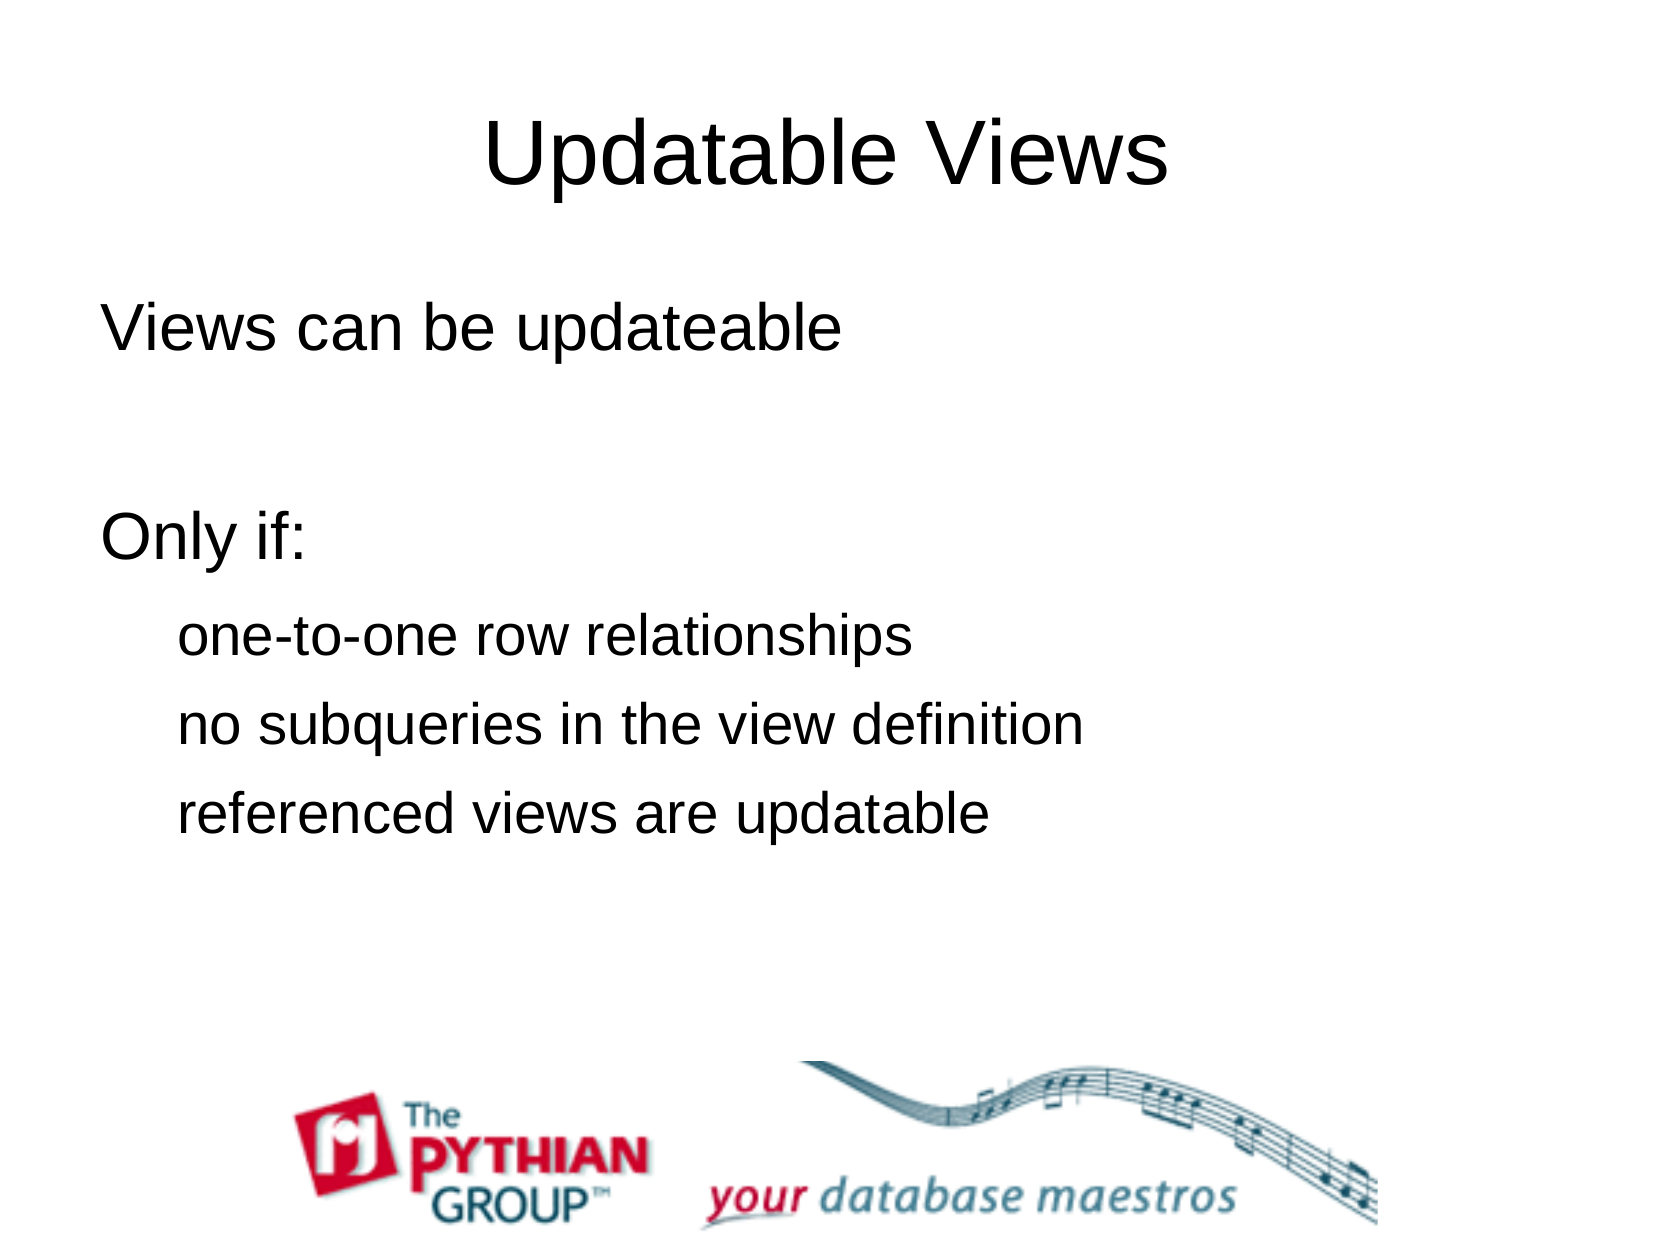

# Updatable Views
Views can be updateable
Only if:
one-to-one row relationships
no subqueries in the view definition
referenced views are updatable